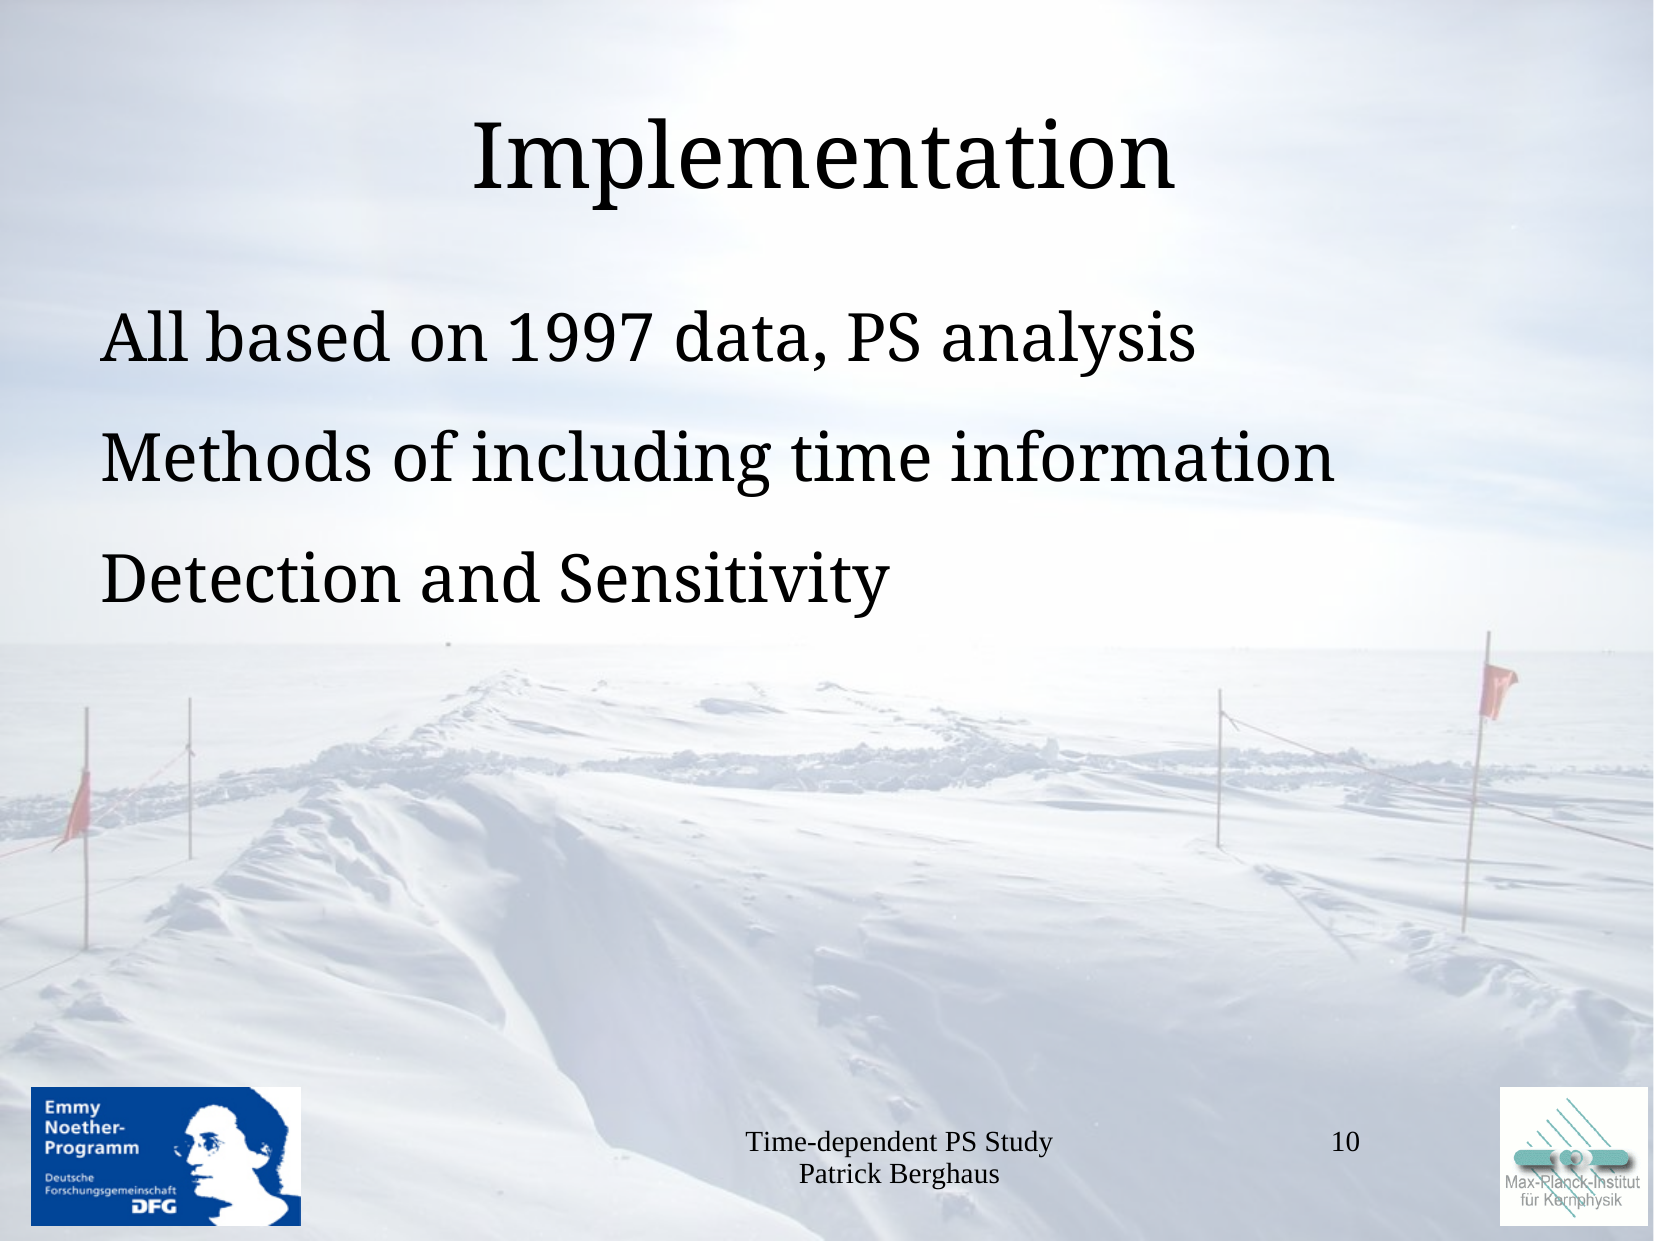

# Implementation
All based on 1997 data, PS analysis
Methods of including time information
Detection and Sensitivity
10